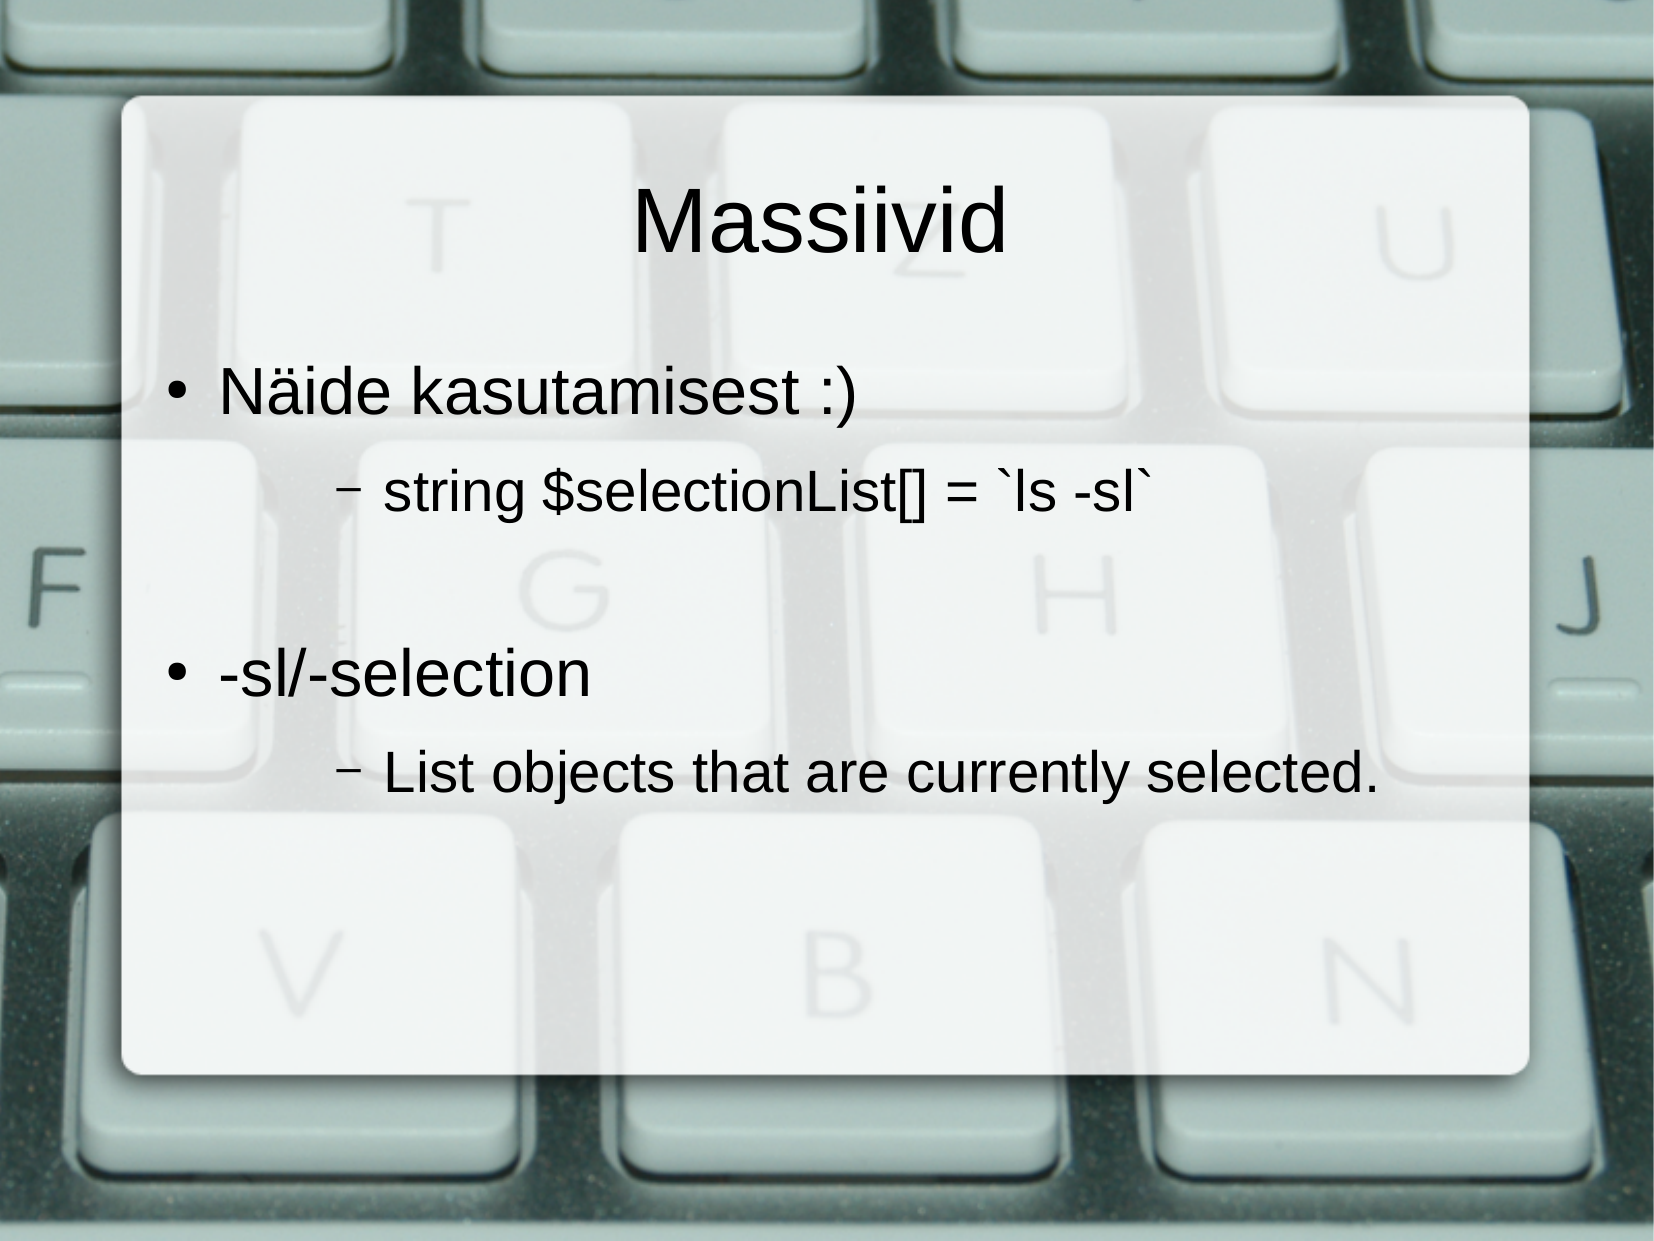

# Massiivid
Näide kasutamisest :)
string $selectionList[] = `ls -sl`
-sl/-selection
List objects that are currently selected.